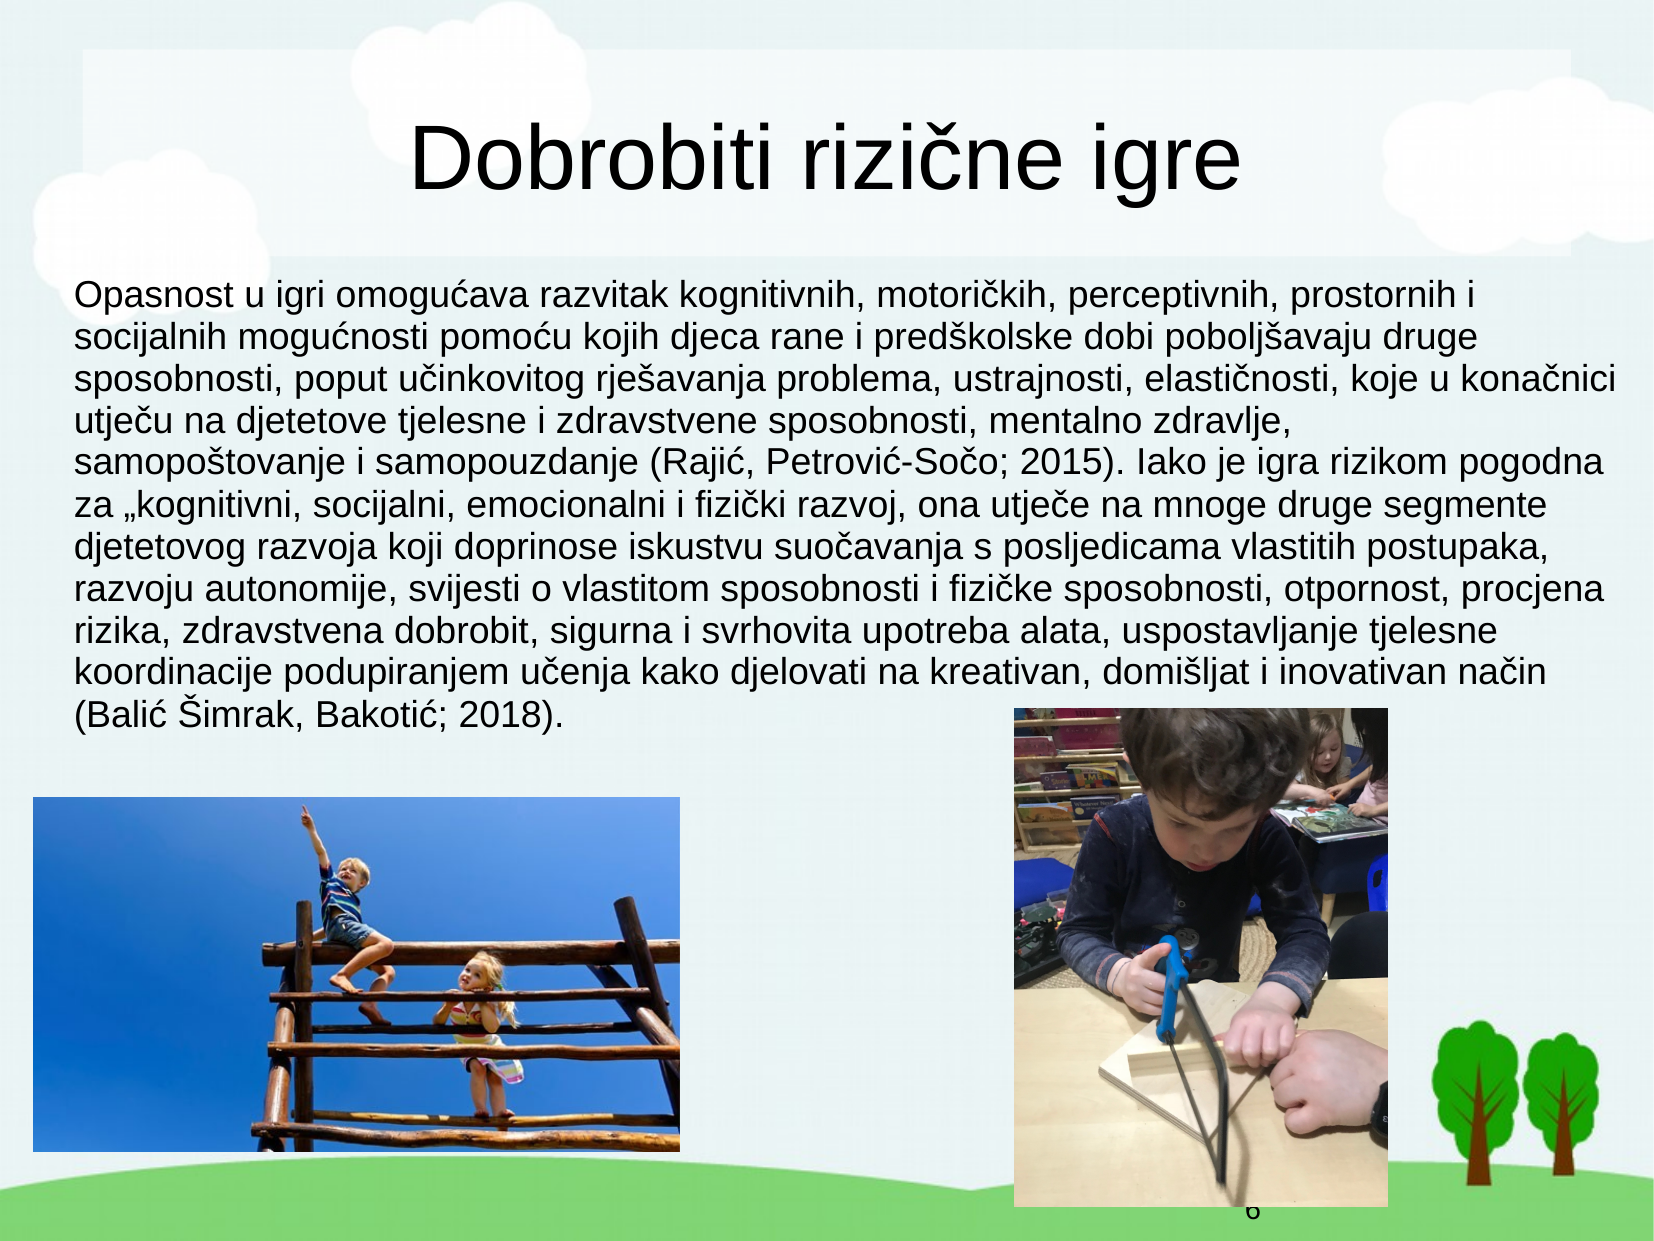

# Dobrobiti rizične igre
Opasnost u igri omogućava razvitak kognitivnih, motoričkih, perceptivnih, prostornih i
socijalnih mogućnosti pomoću kojih djeca rane i predškolske dobi poboljšavaju druge
sposobnosti, poput učinkovitog rješavanja problema, ustrajnosti, elastičnosti, koje u konačnici
utječu na djetetove tjelesne i zdravstvene sposobnosti, mentalno zdravlje,
samopoštovanje i samopouzdanje (Rajić, Petrović-Sočo; 2015). Iako je igra rizikom pogodna
za „kognitivni, socijalni, emocionalni i fizički razvoj, ona utječe na mnoge druge segmente
djetetovog razvoja koji doprinose iskustvu suočavanja s posljedicama vlastitih postupaka,
razvoju autonomije, svijesti o vlastitom sposobnosti i fizičke sposobnosti, otpornost, procjena
rizika, zdravstvena dobrobit, sigurna i svrhovita upotreba alata, uspostavljanje tjelesne
koordinacije podupiranjem učenja kako djelovati na kreativan, domišljat i inovativan način
(Balić Šimrak, Bakotić; 2018).